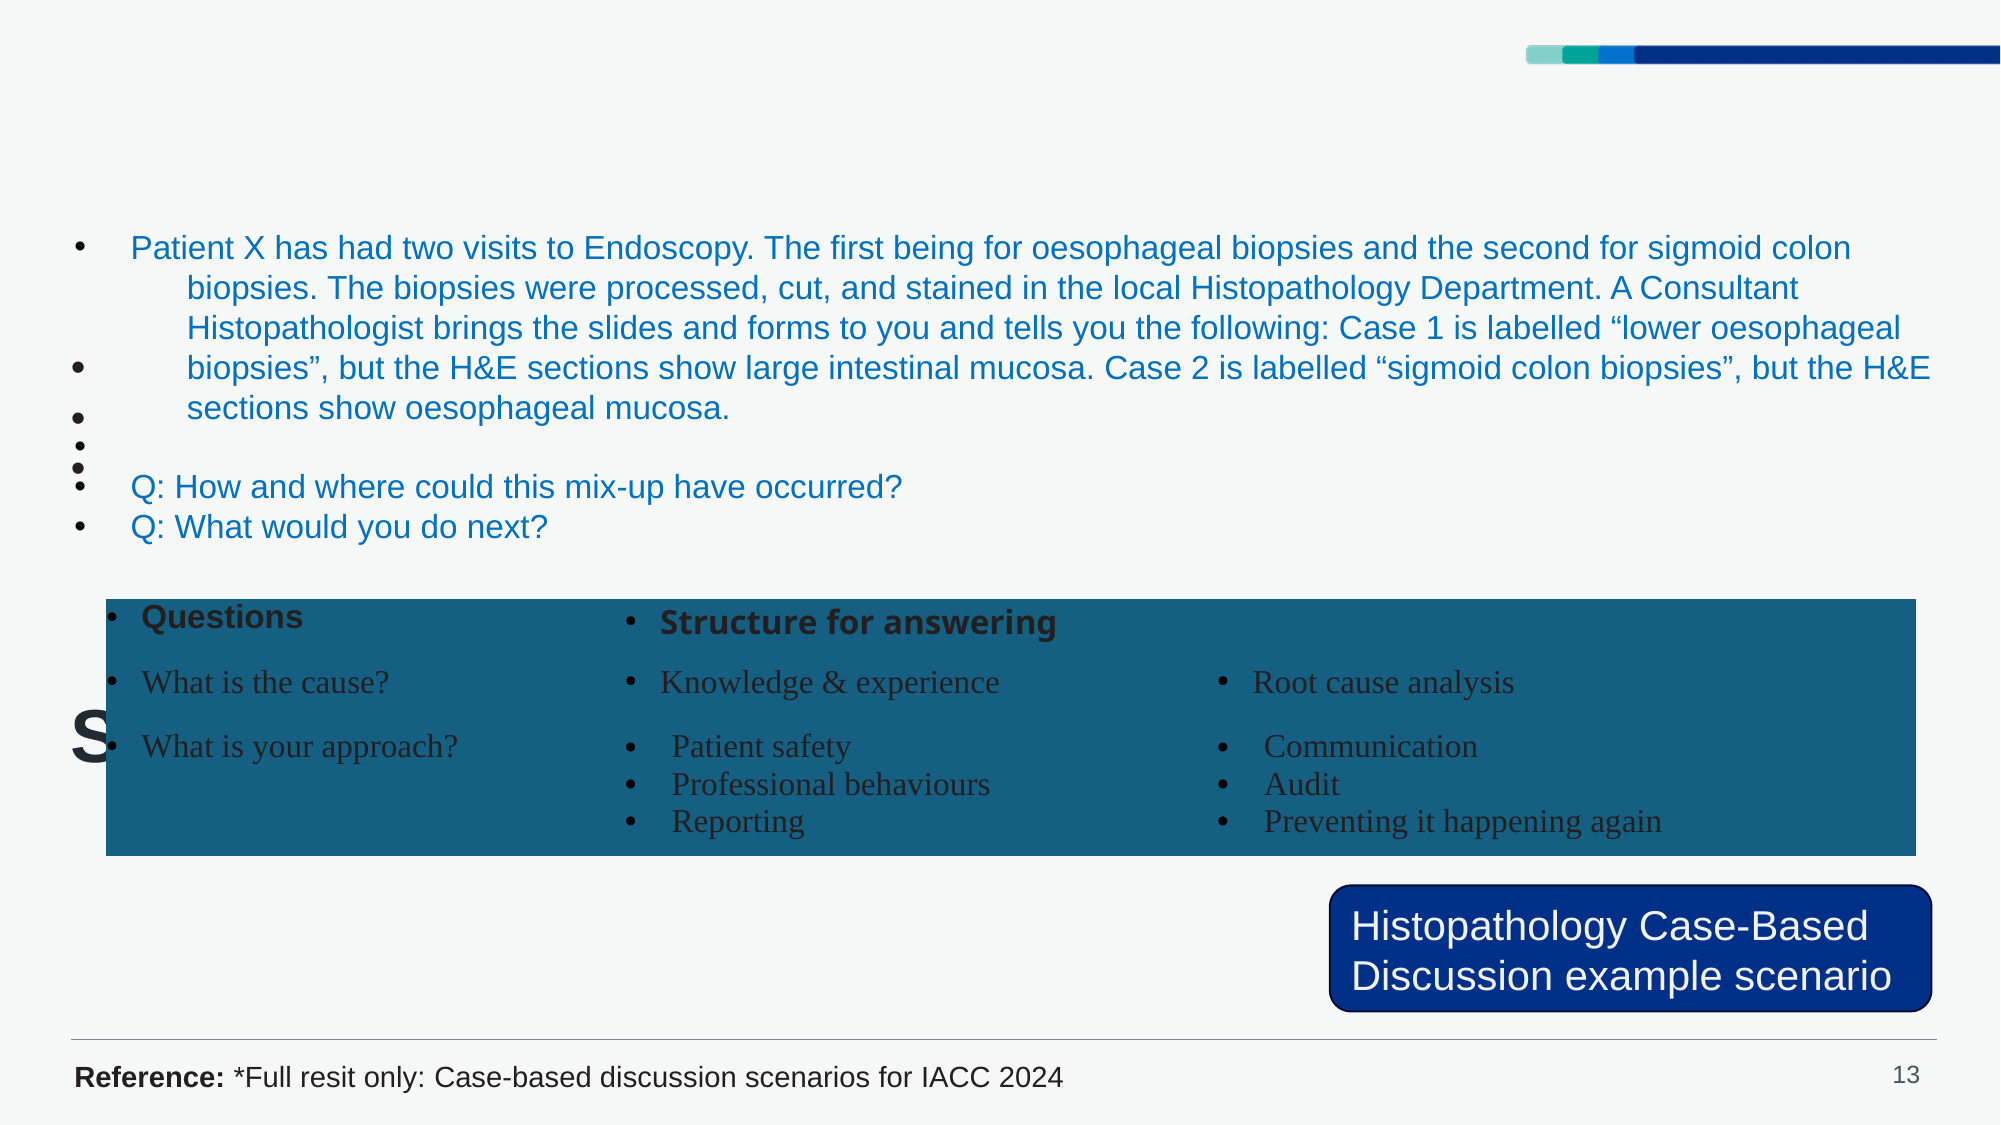

Patient X has had two visits to Endoscopy. The first being for oesophageal biopsies and the second for sigmoid colon biopsies. The biopsies were processed, cut, and stained in the local Histopathology Department. A Consultant Histopathologist brings the slides and forms to you and tells you the following: Case 1 is labelled “lower oesophageal biopsies”, but the H&E sections show large intestinal mucosa. Case 2 is labelled “sigmoid colon biopsies”, but the H&E sections show oesophageal mucosa.
Q: How and where could this mix-up have occurred?
Q: What would you do next?
# Structuring scenario answers – example 1
| Questions | Structure for answering | |
| --- | --- | --- |
| What is the cause? | Knowledge & experience | Root cause analysis |
| What is your approach? | Patient safety Professional behaviours Reporting | Communication Audit Preventing it happening again |
Histopathology Case-Based Discussion example scenario
Reference: *Full resit only: Case-based discussion scenarios for IACC 2024